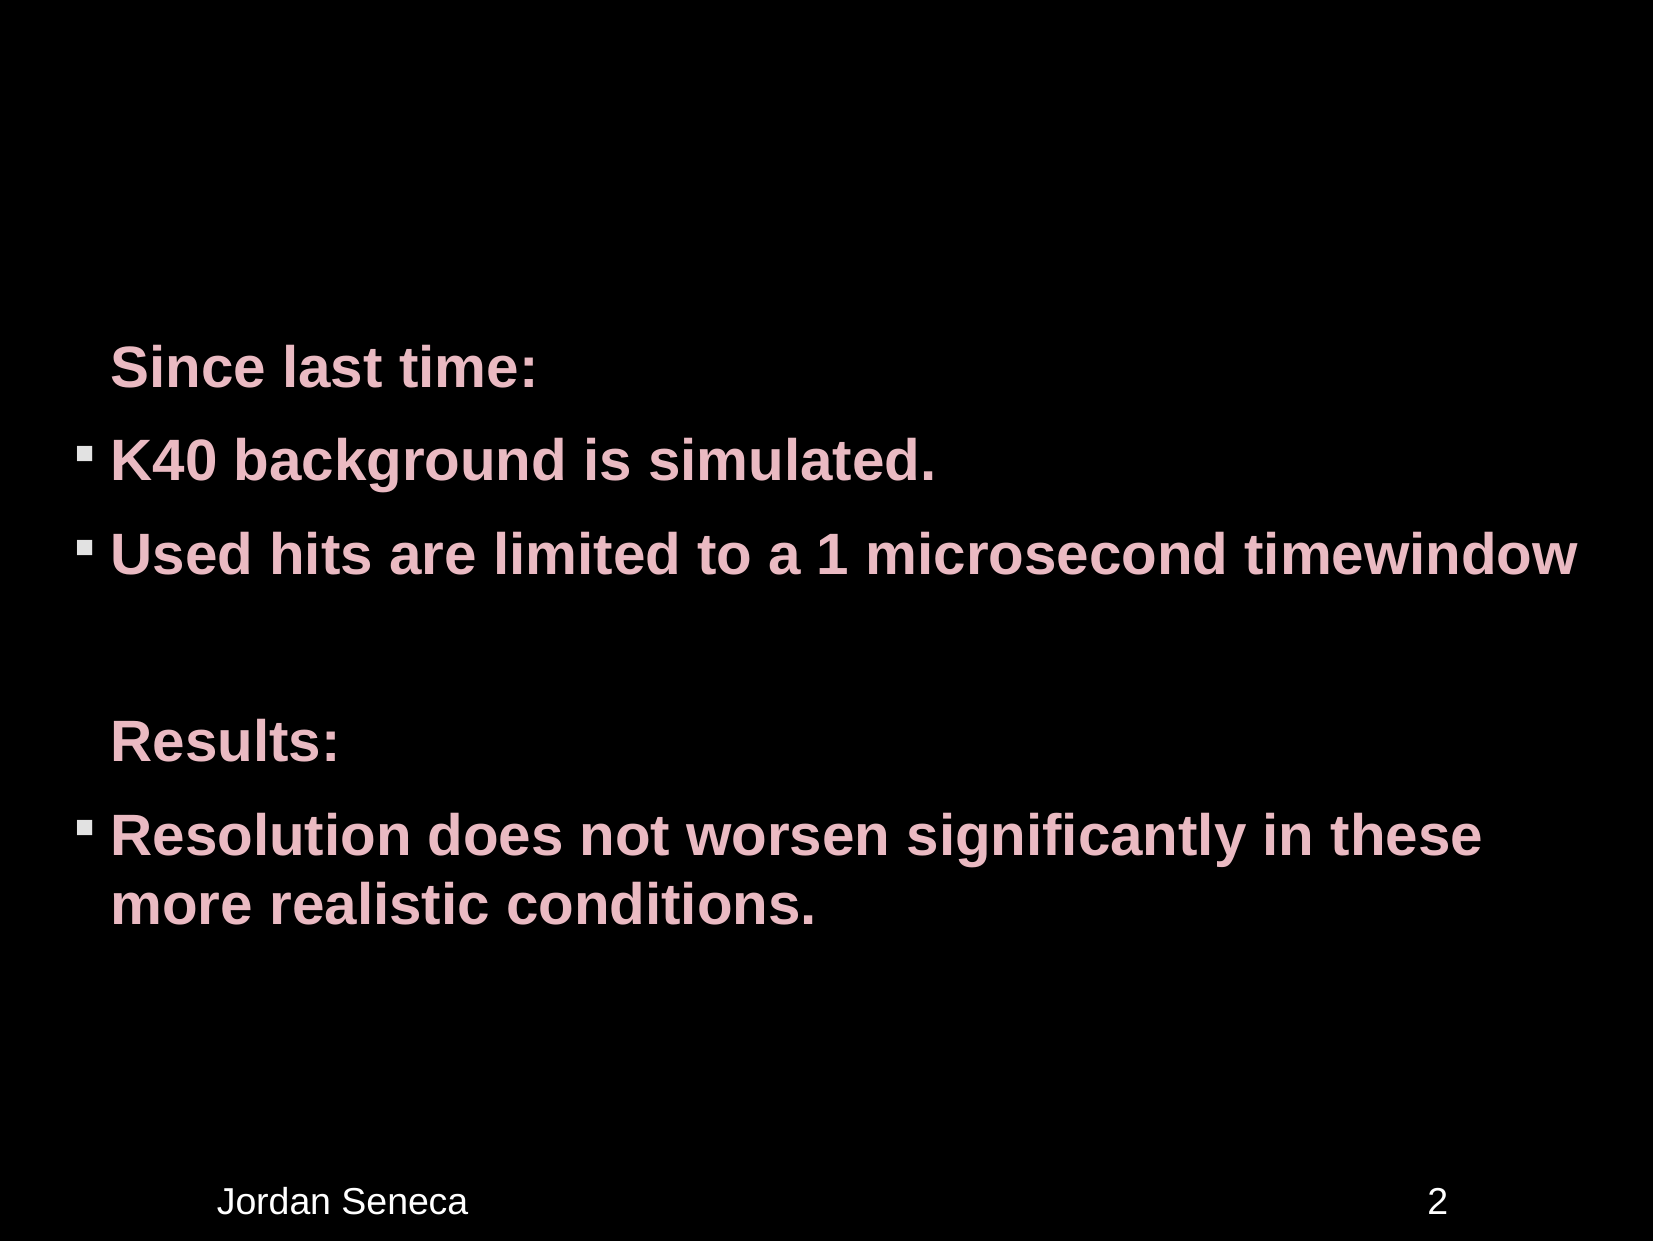

Since last time:
K40 background is simulated.
Used hits are limited to a 1 microsecond timewindow
Results:
Resolution does not worsen significantly in these more realistic conditions.